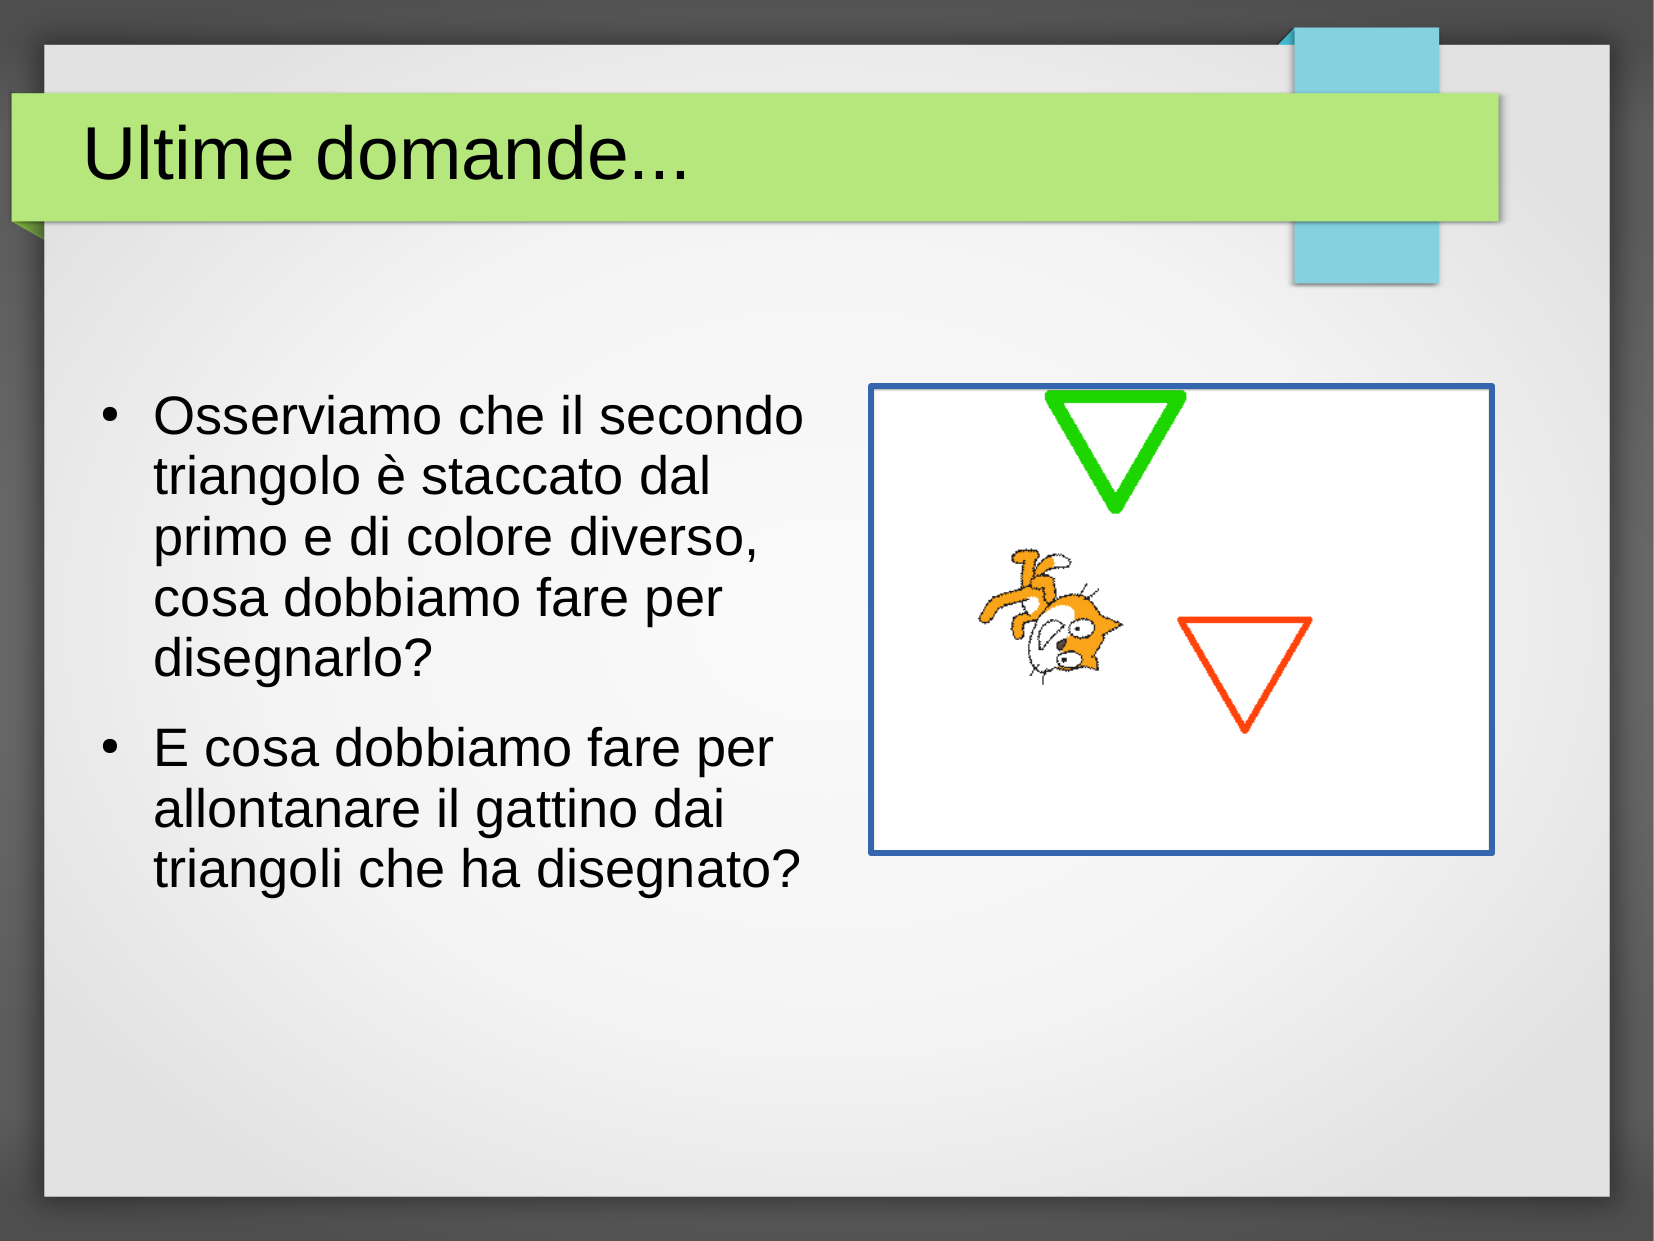

# Ultime domande...
Osserviamo che il secondo
triangolo è staccato dal
primo e di colore diverso,
cosa dobbiamo fare per
disegnarlo?
E cosa dobbiamo fare per
allontanare il gattino dai
triangoli che ha disegnato?